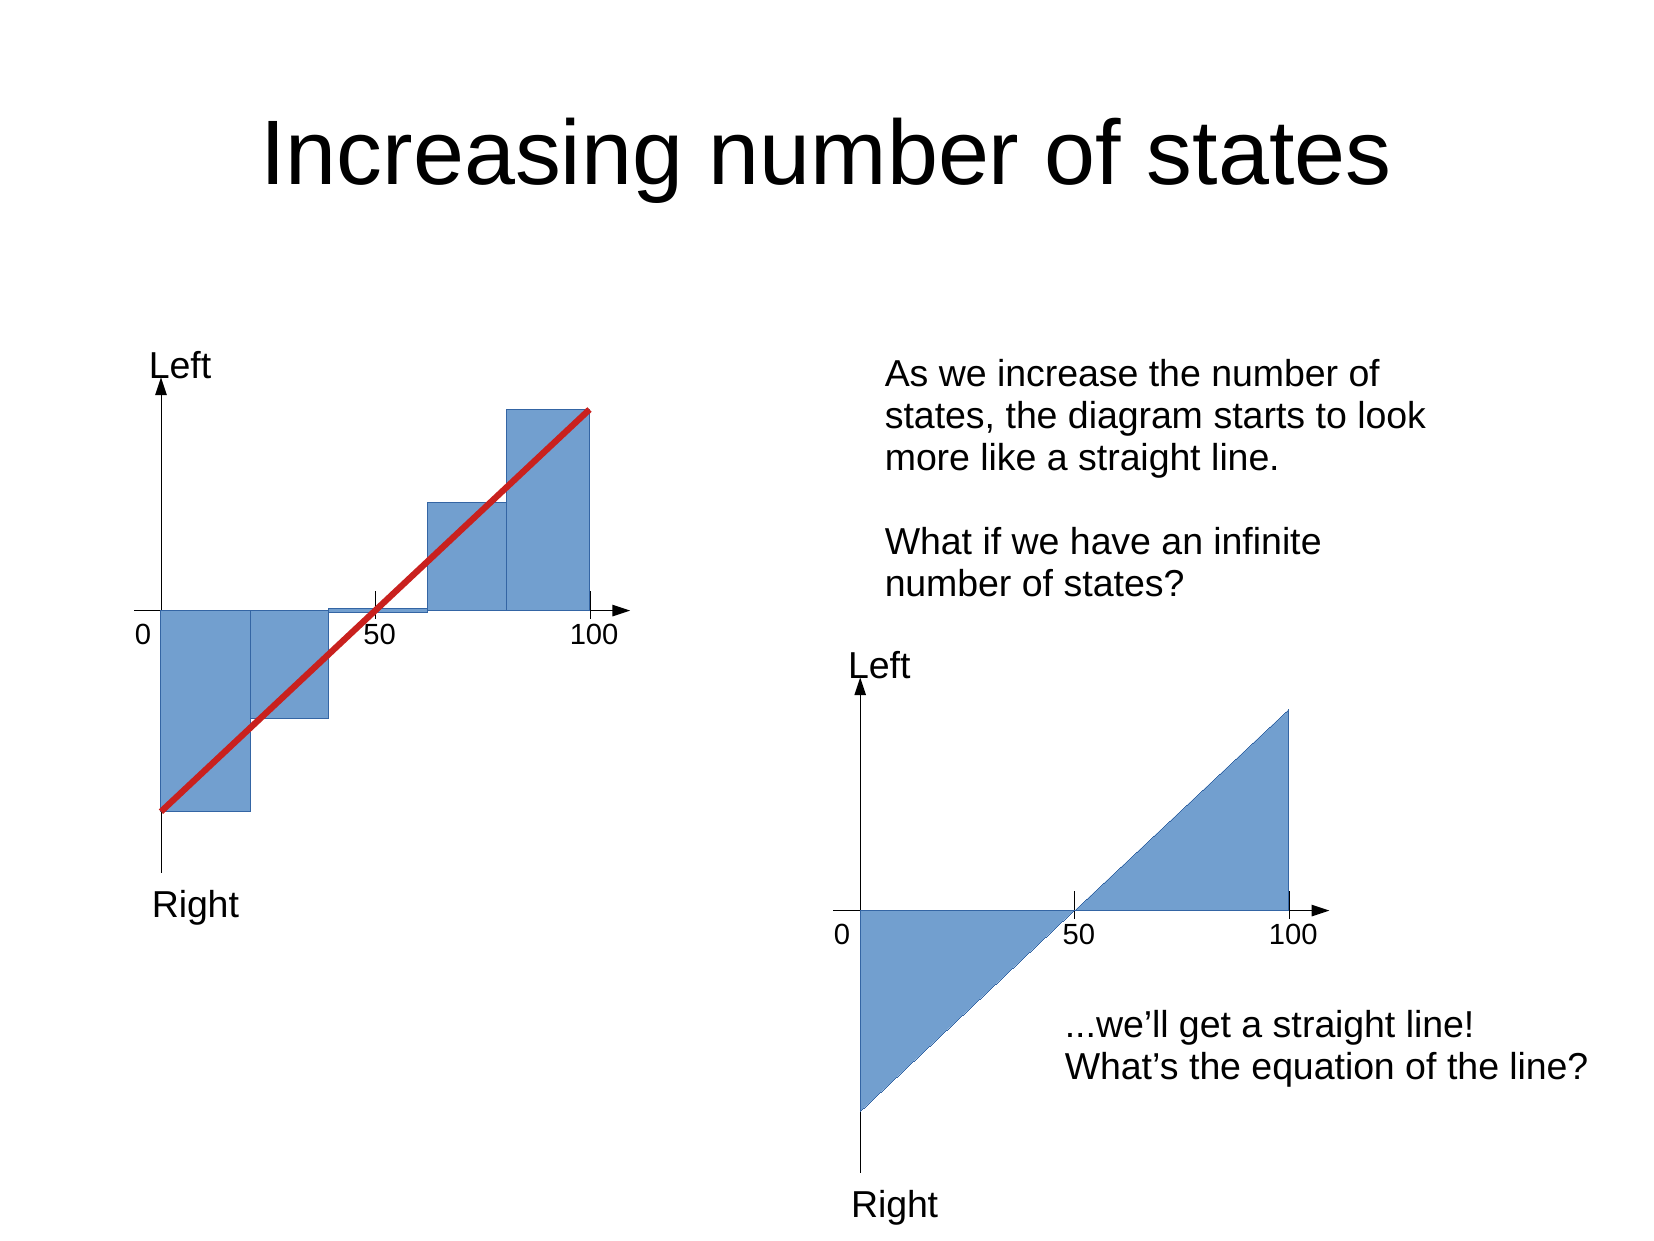

# Increasing number of states
Left
0
50
100
Right
As we increase the number of states, the diagram starts to look more like a straight line.
What if we have an infinite number of states?
Left
0
50
100
...we’ll get a straight line!
What’s the equation of the line?
Right